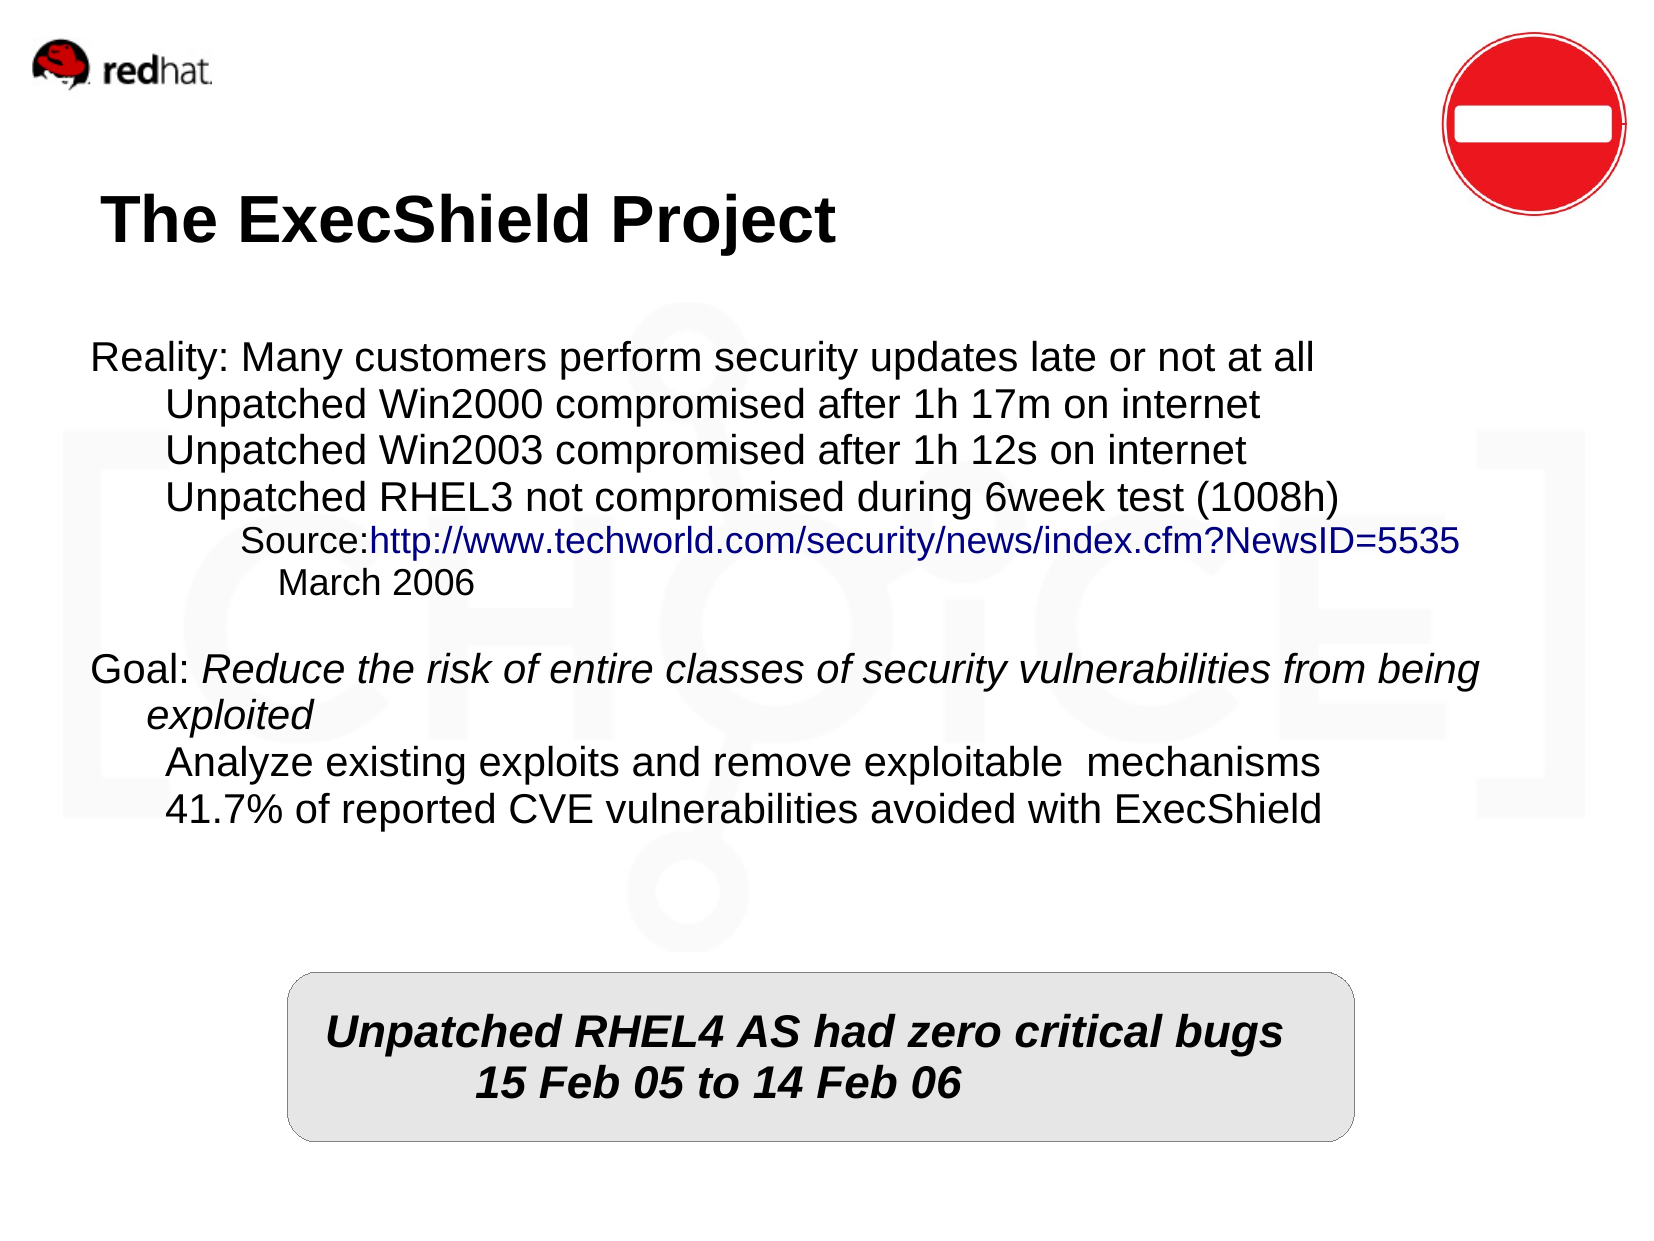

# The ExecShield Project
Reality: Many customers perform security updates late or not at all
Unpatched Win2000 compromised after 1h 17m on internet
Unpatched Win2003 compromised after 1h 12s on internet
Unpatched RHEL3 not compromised during 6week test (1008h)
Source:http://www.techworld.com/security/news/index.cfm?NewsID=5535 March 2006
Goal: Reduce the risk of entire classes of security vulnerabilities from being exploited
Analyze existing exploits and remove exploitable mechanisms
41.7% of reported CVE vulnerabilities avoided with ExecShield
Unpatched RHEL4 AS had zero critical bugs
15 Feb 05 to 14 Feb 06